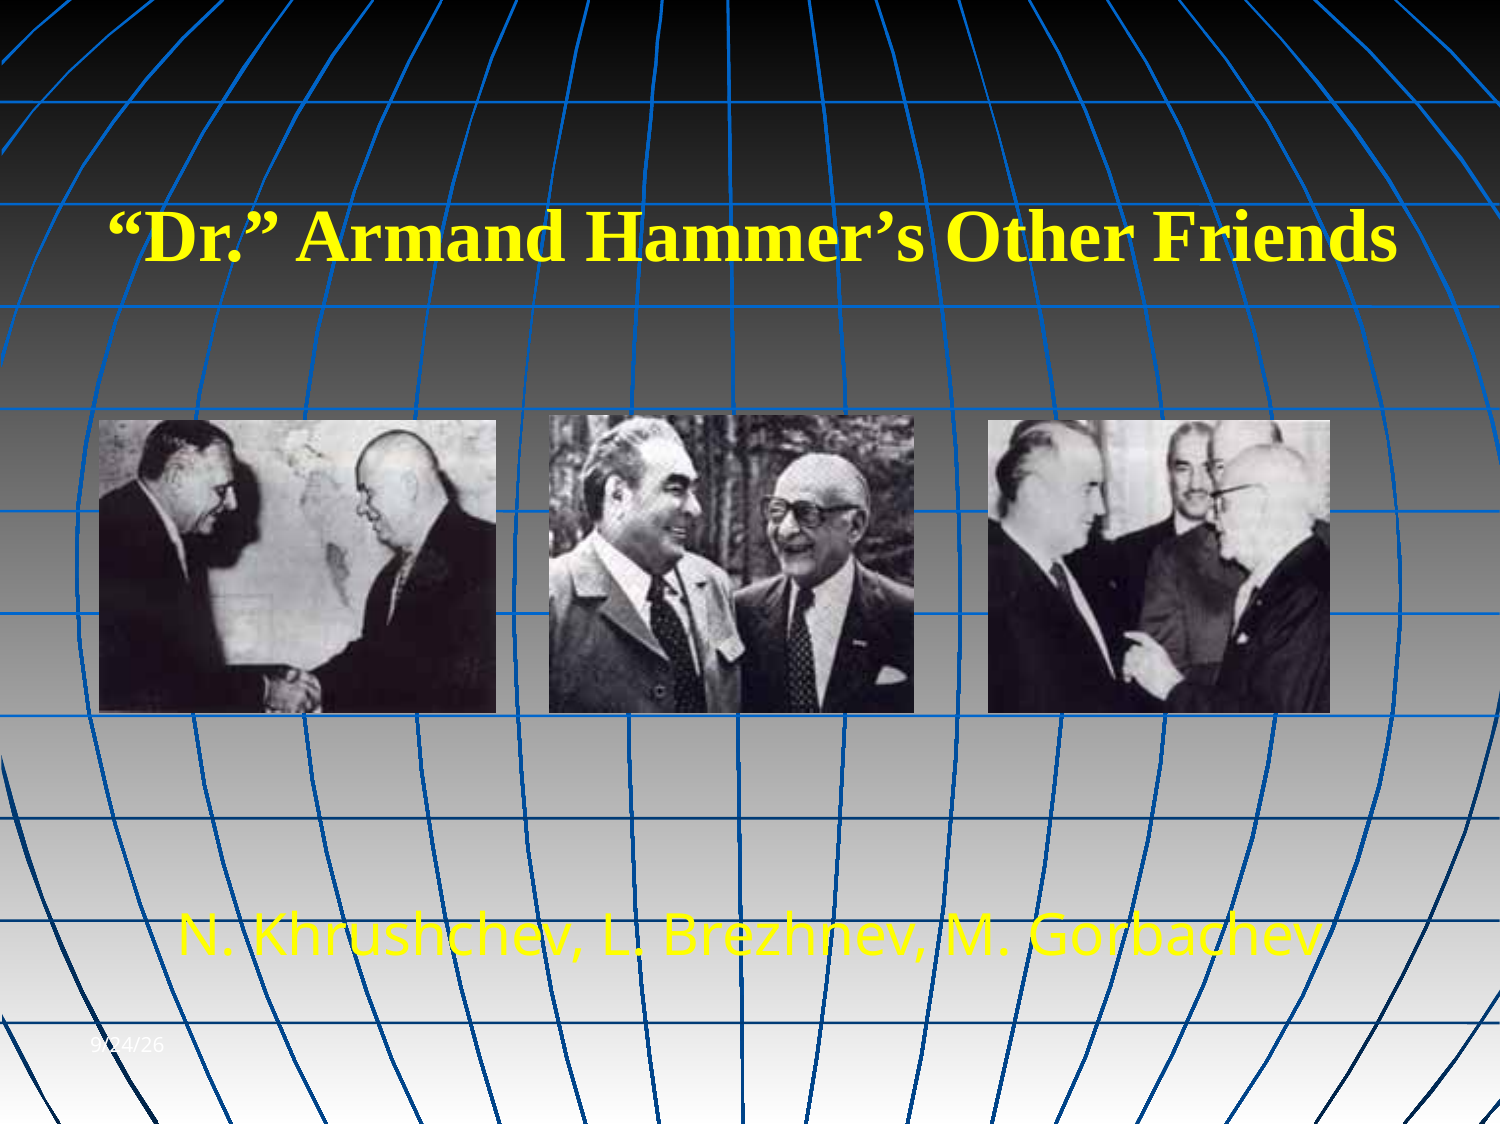

# “Dr.” Armand Hammer’s Other Friends
N. Khrushchev, L. Brezhnev, M. Gorbachev